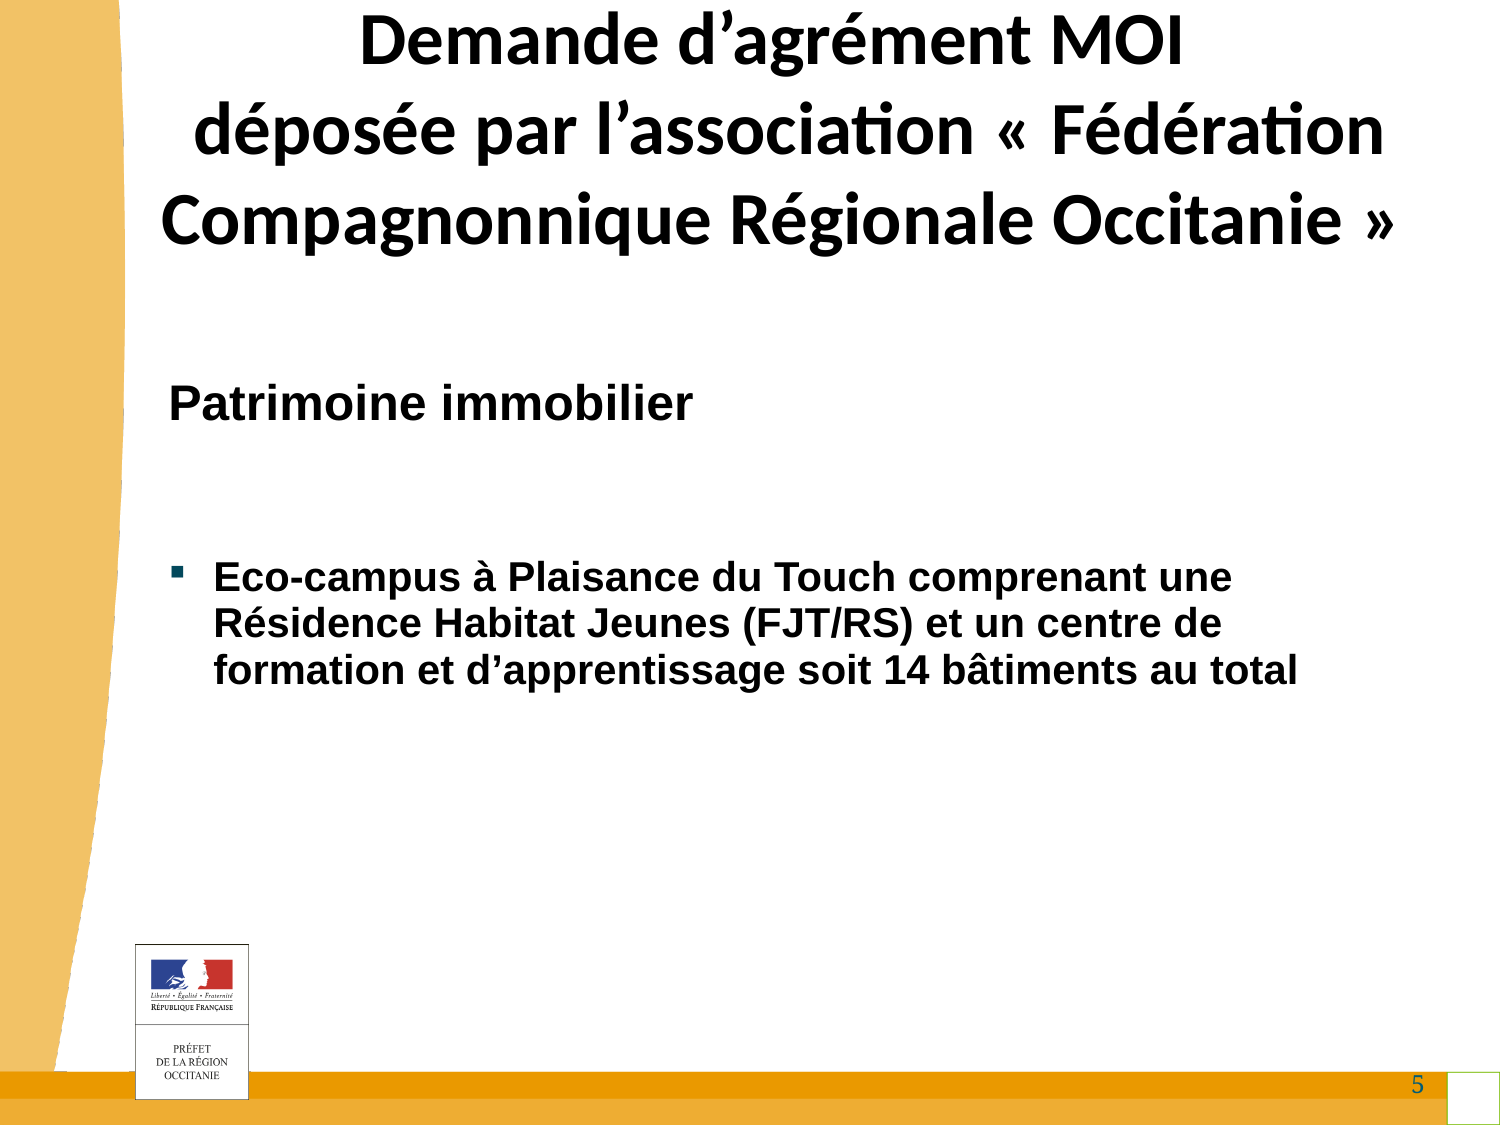

Demande d’agrément MOI
 déposée par l’association « Fédération Compagnonnique Régionale Occitanie »
# Patrimoine immobilier
Eco-campus à Plaisance du Touch comprenant une Résidence Habitat Jeunes (FJT/RS) et un centre de formation et d’apprentissage soit 14 bâtiments au total